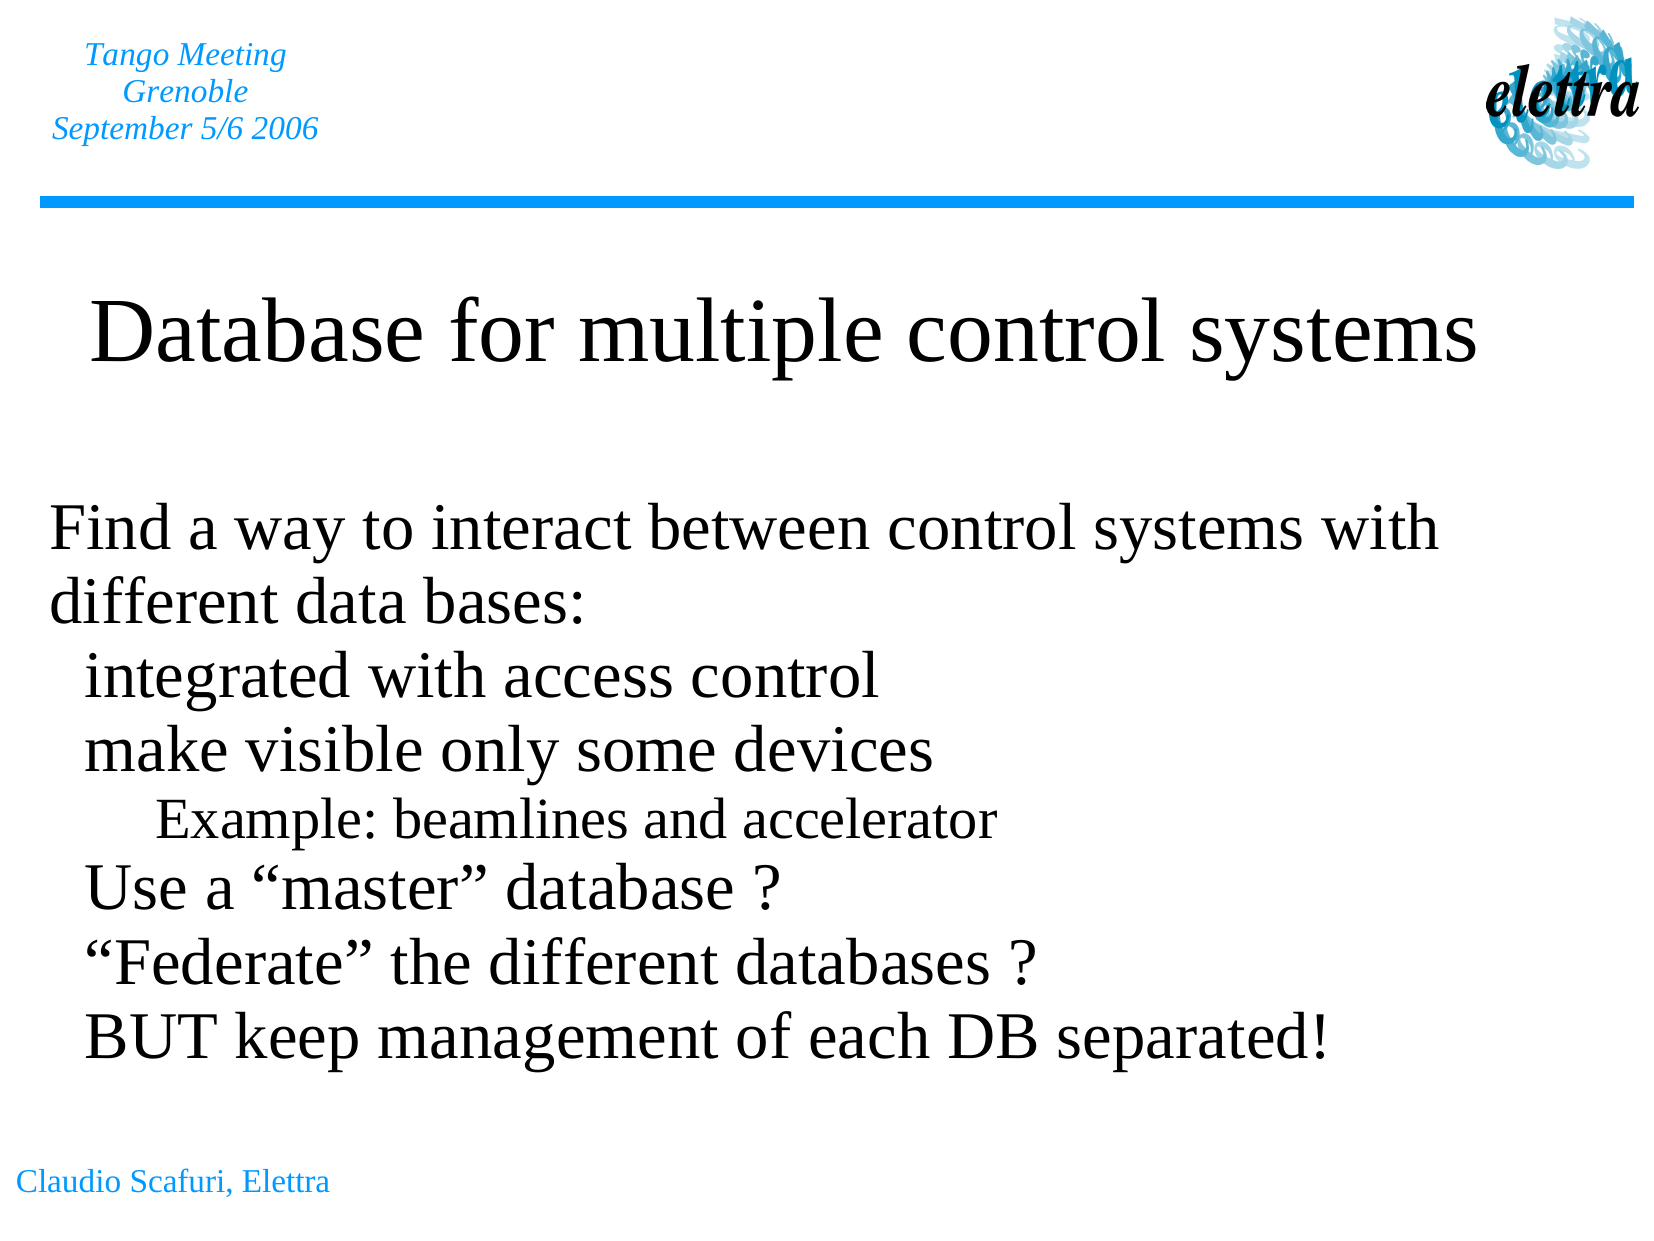

# Database for multiple control systems
Find a way to interact between control systems with different data bases:
integrated with access control
make visible only some devices
Example: beamlines and accelerator
Use a “master” database ?
“Federate” the different databases ?
BUT keep management of each DB separated!